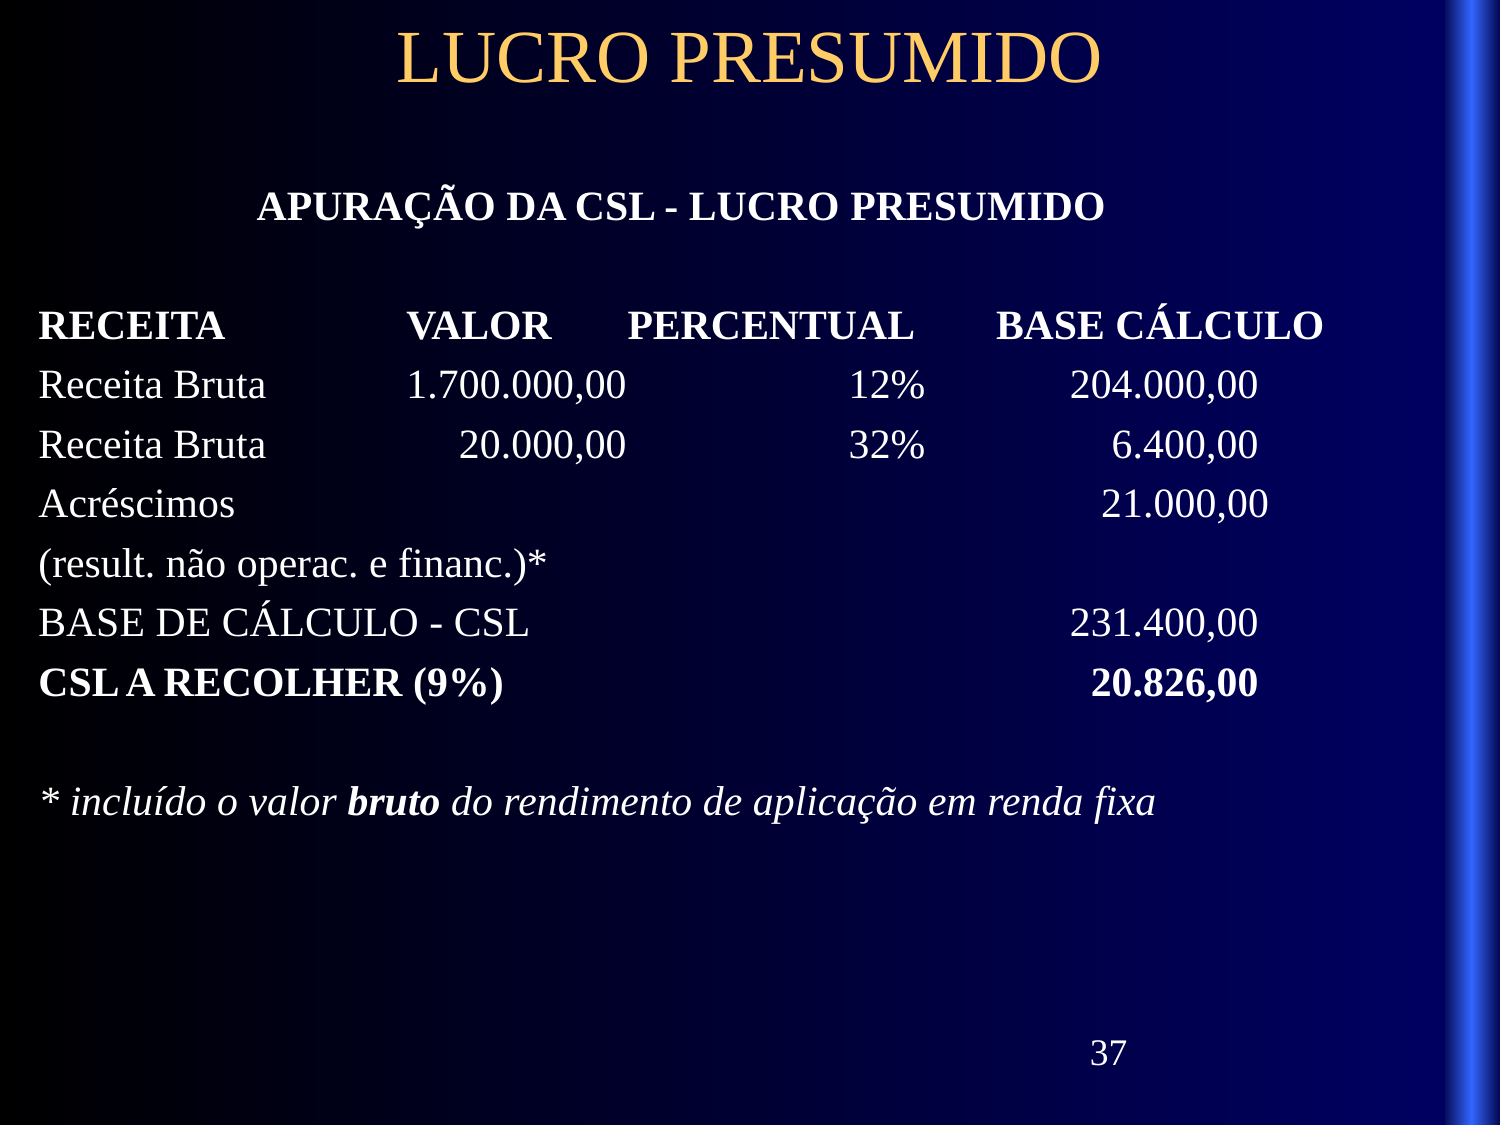

# LUCRO PRESUMIDO
APURAÇÃO DA CSL - LUCRO PRESUMIDO
RECEITA			VALOR		PERCENTUAL		BASE CÁLCULO
Receita Bruta 		1.700.000,00	 		12%		204.000,00
Receita Bruta 		 20.000,00	 		 	32%		 6.400,00
Acréscimos							 					 21.000,00
(result. não operac. e financ.)*
BASE DE CÁLCULO - CSL								231.400,00
CSL A RECOLHER (9%)								 20.826,00
* incluído o valor bruto do rendimento de aplicação em renda fixa